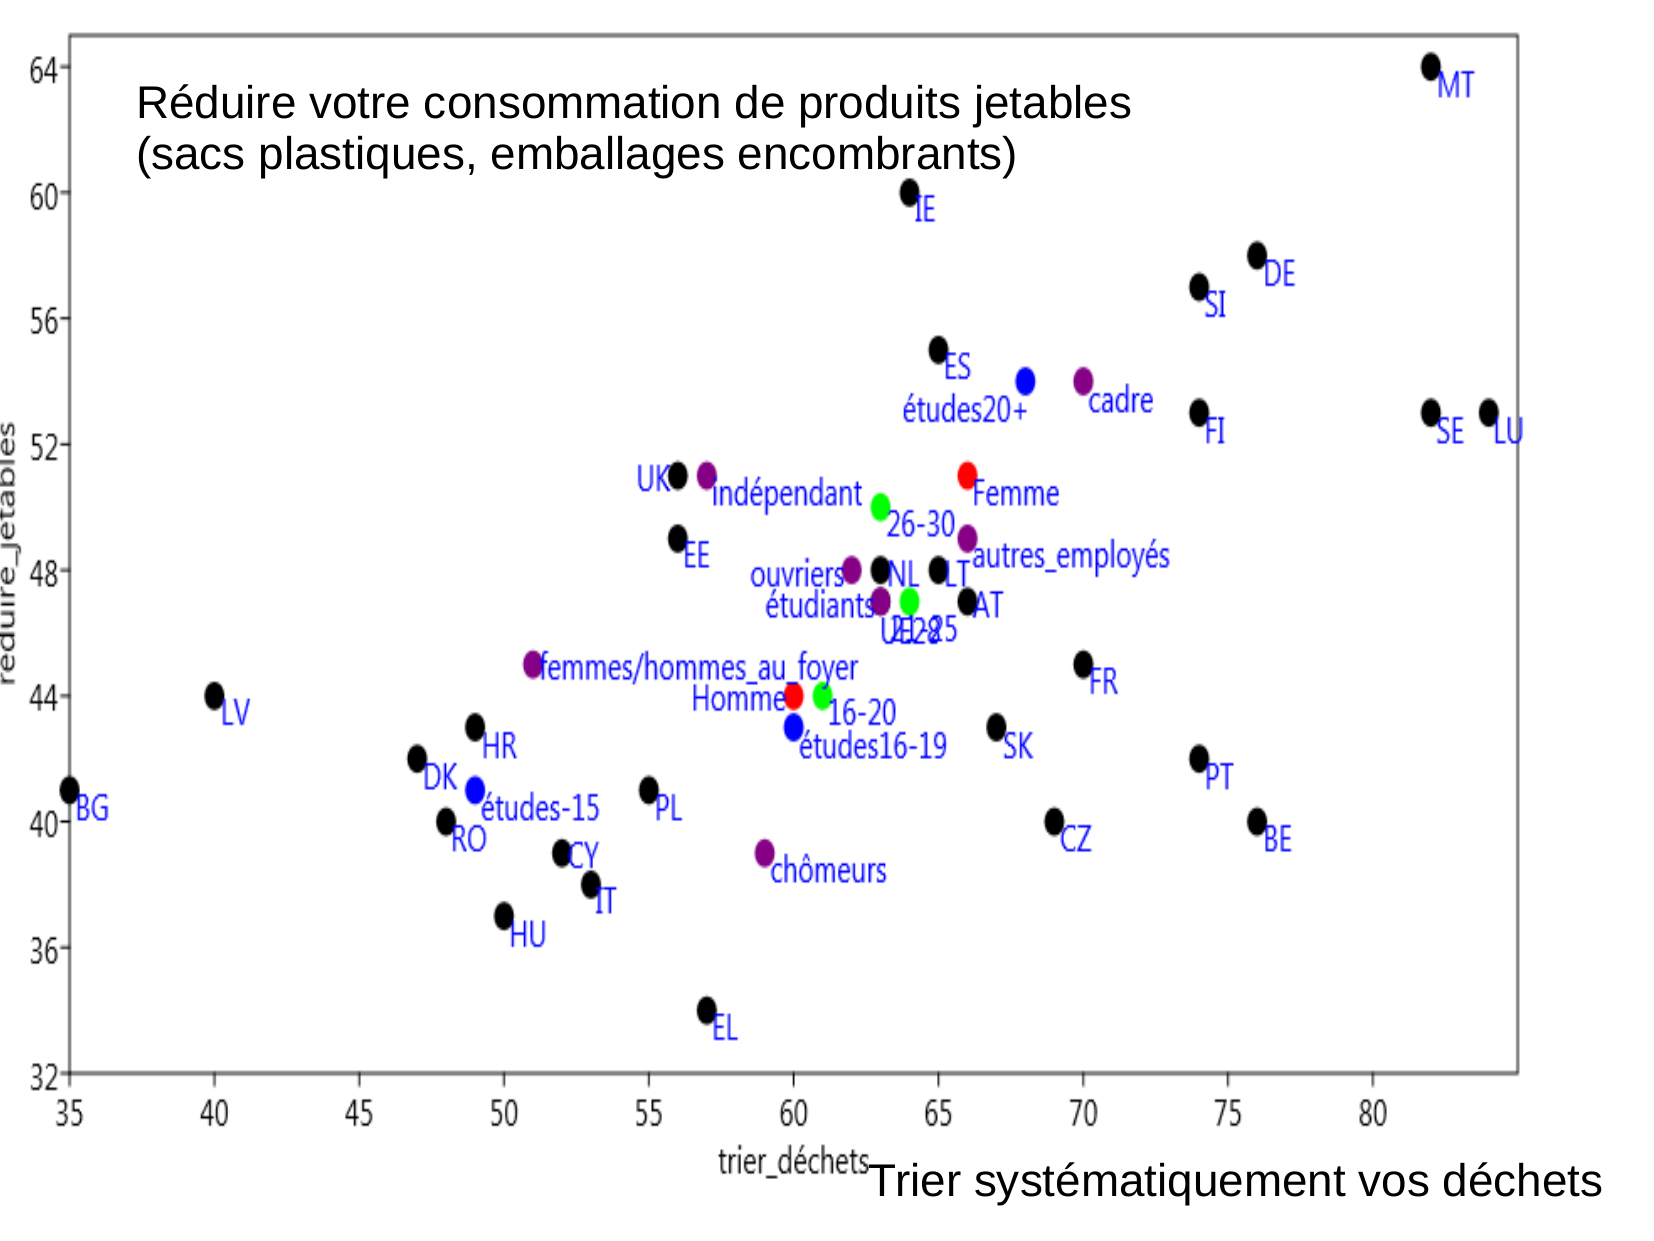

Réduire votre consommation de produits jetables
(sacs plastiques, emballages encombrants)
Trier systématiquement vos déchets